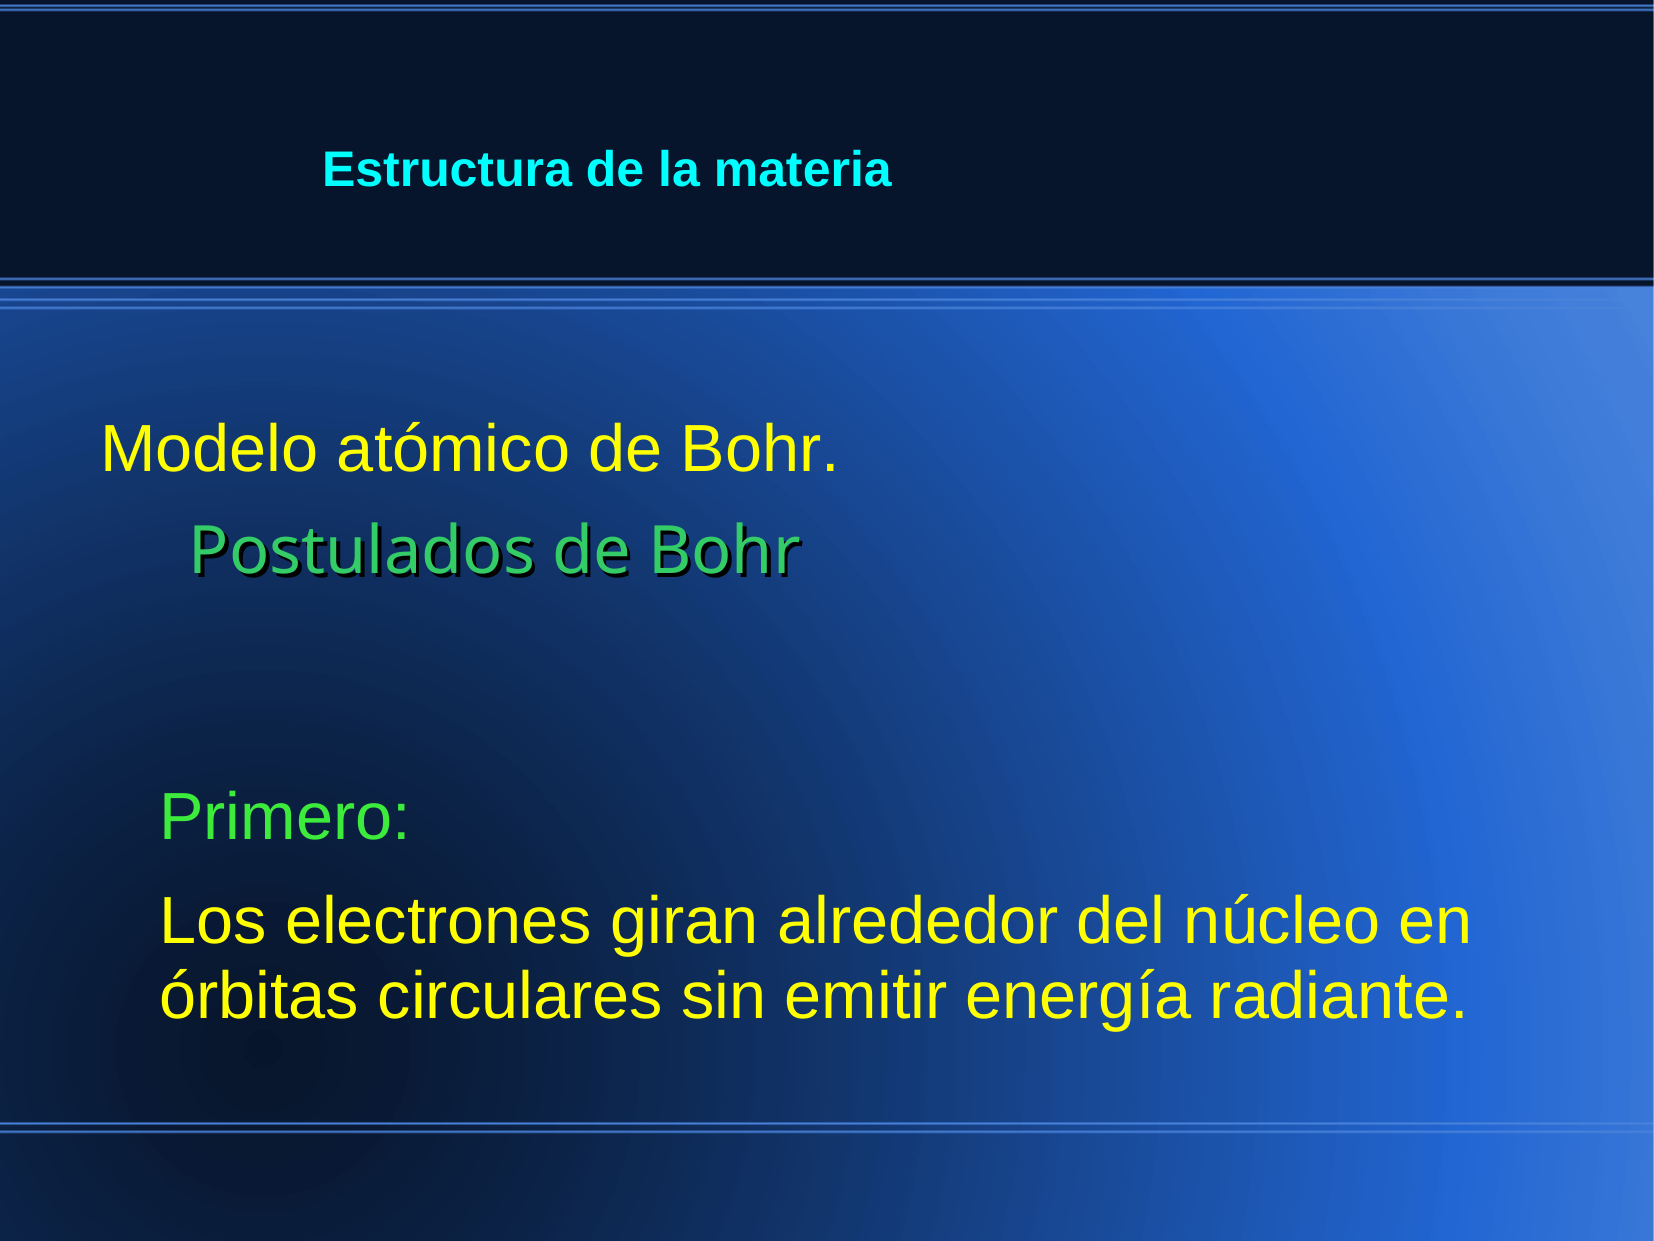

Estructura de la materia
# Modelo atómico de Bohr.
Postulados de Bohr
Primero:
Los electrones giran alrededor del núcleo en órbitas circulares sin emitir energía radiante.